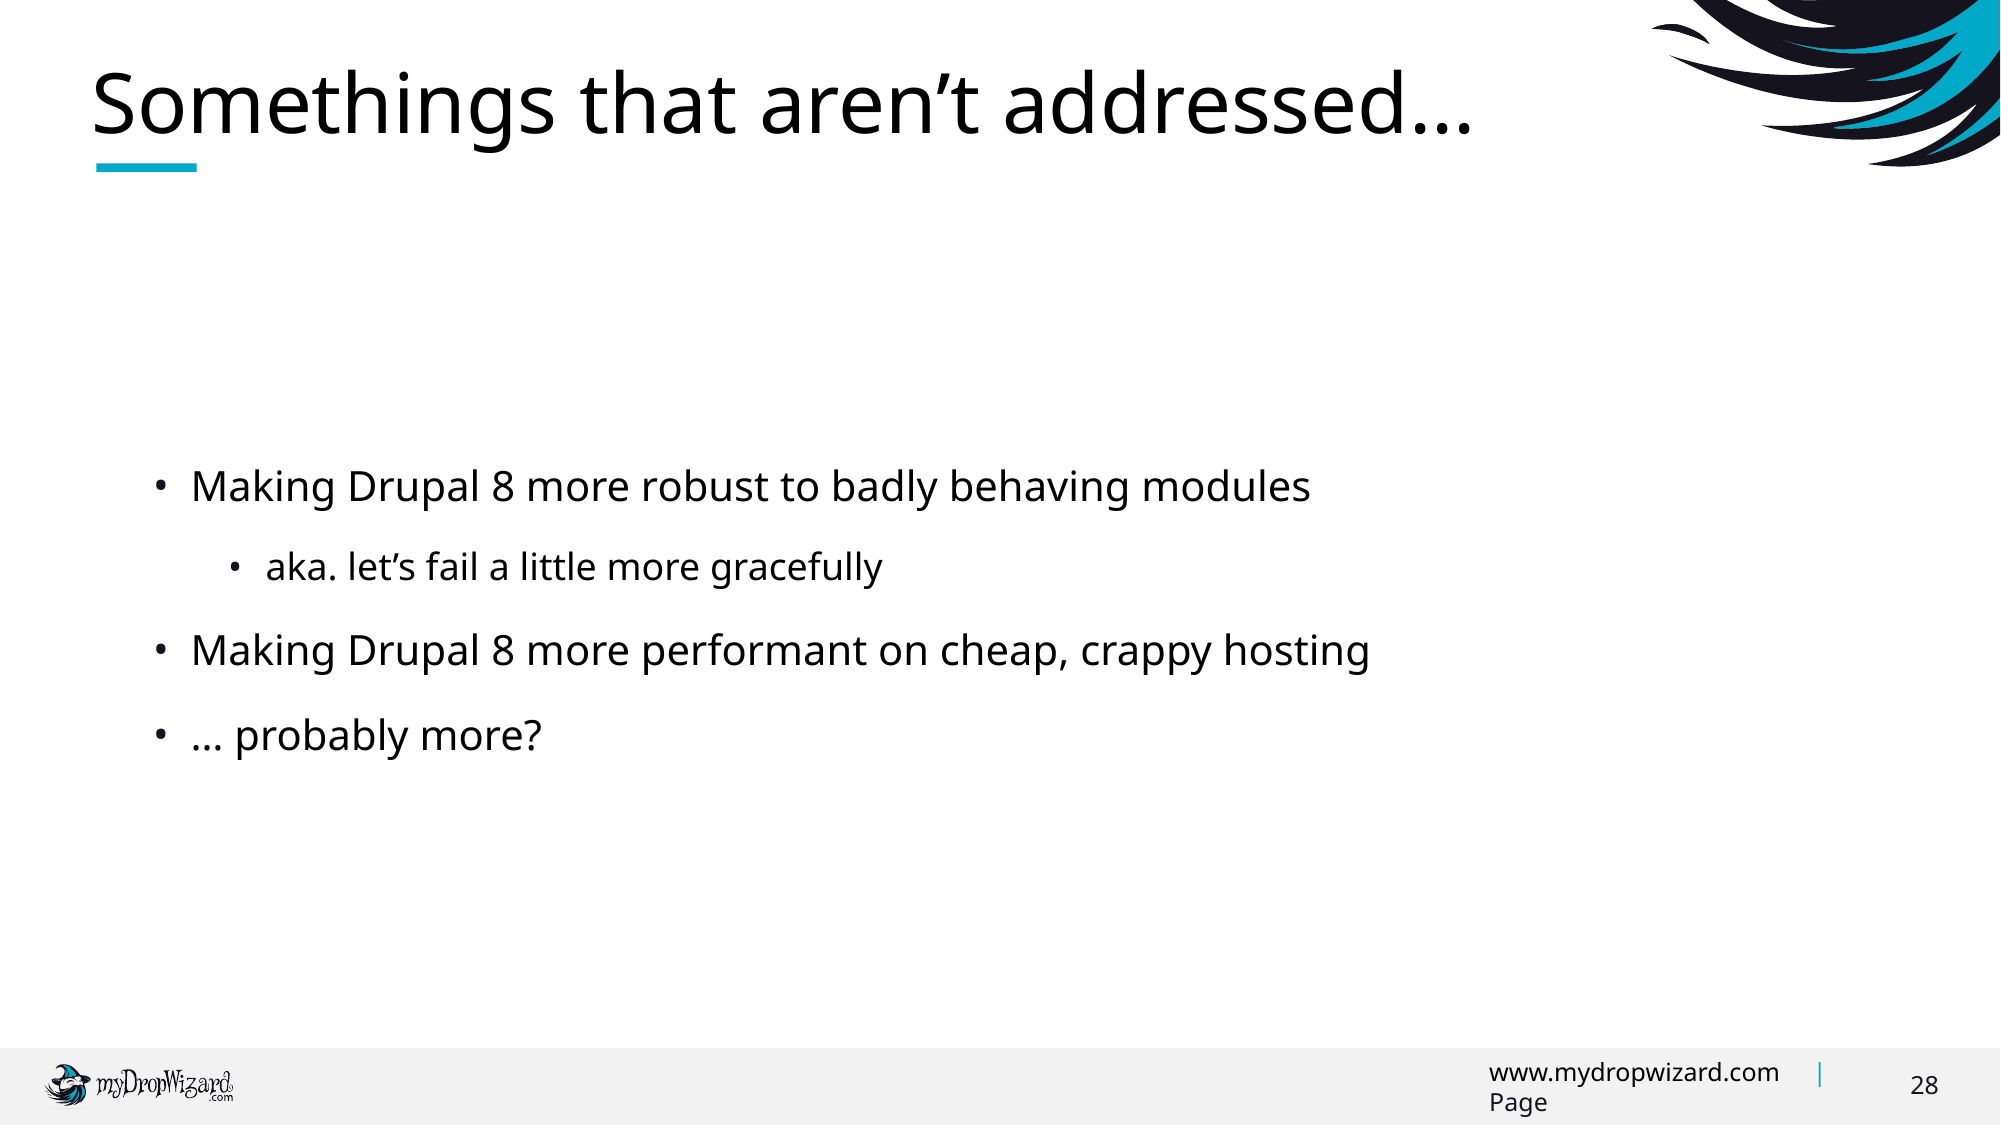

Somethings that aren’t addressed...
# Making Drupal 8 more robust to badly behaving modules
aka. let’s fail a little more gracefully
Making Drupal 8 more performant on cheap, crappy hosting
… probably more?